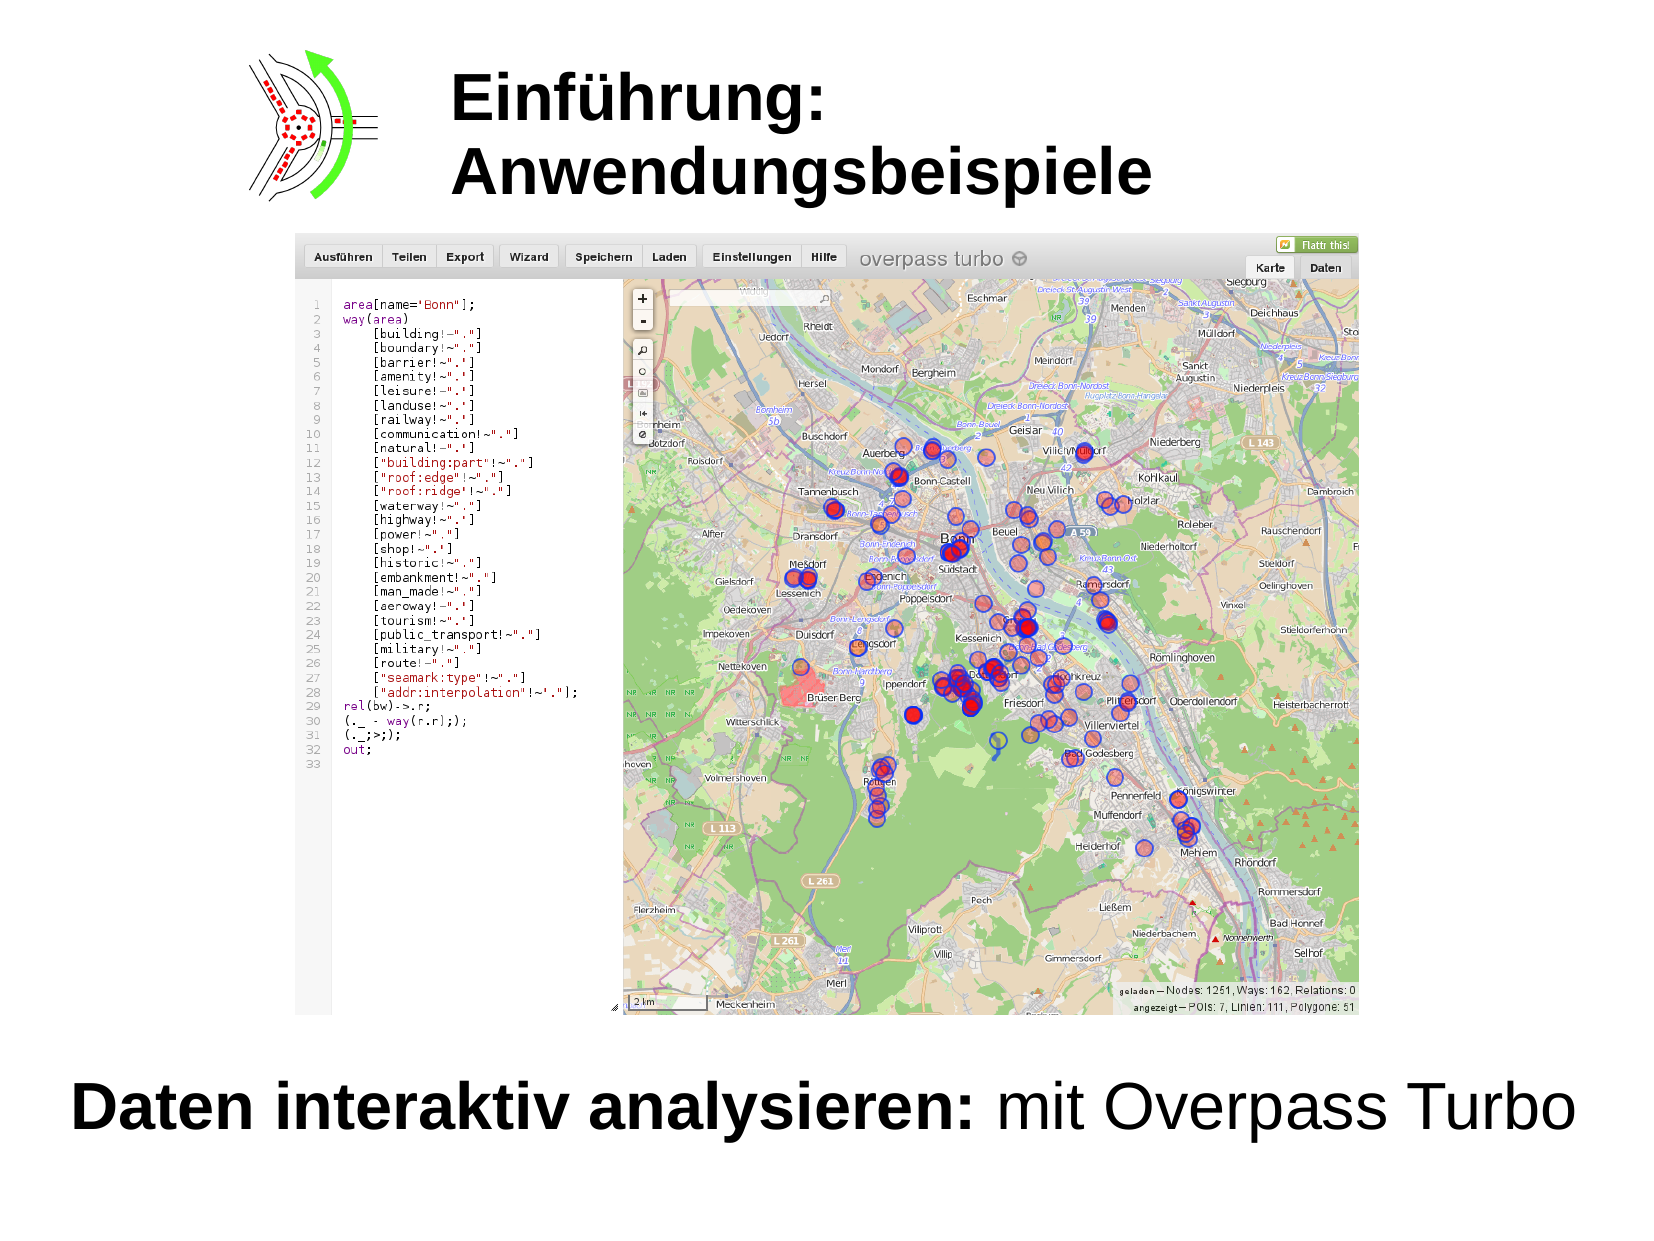

Einführung:
Anwendungsbeispiele
Daten interaktiv analysieren: mit Overpass Turbo